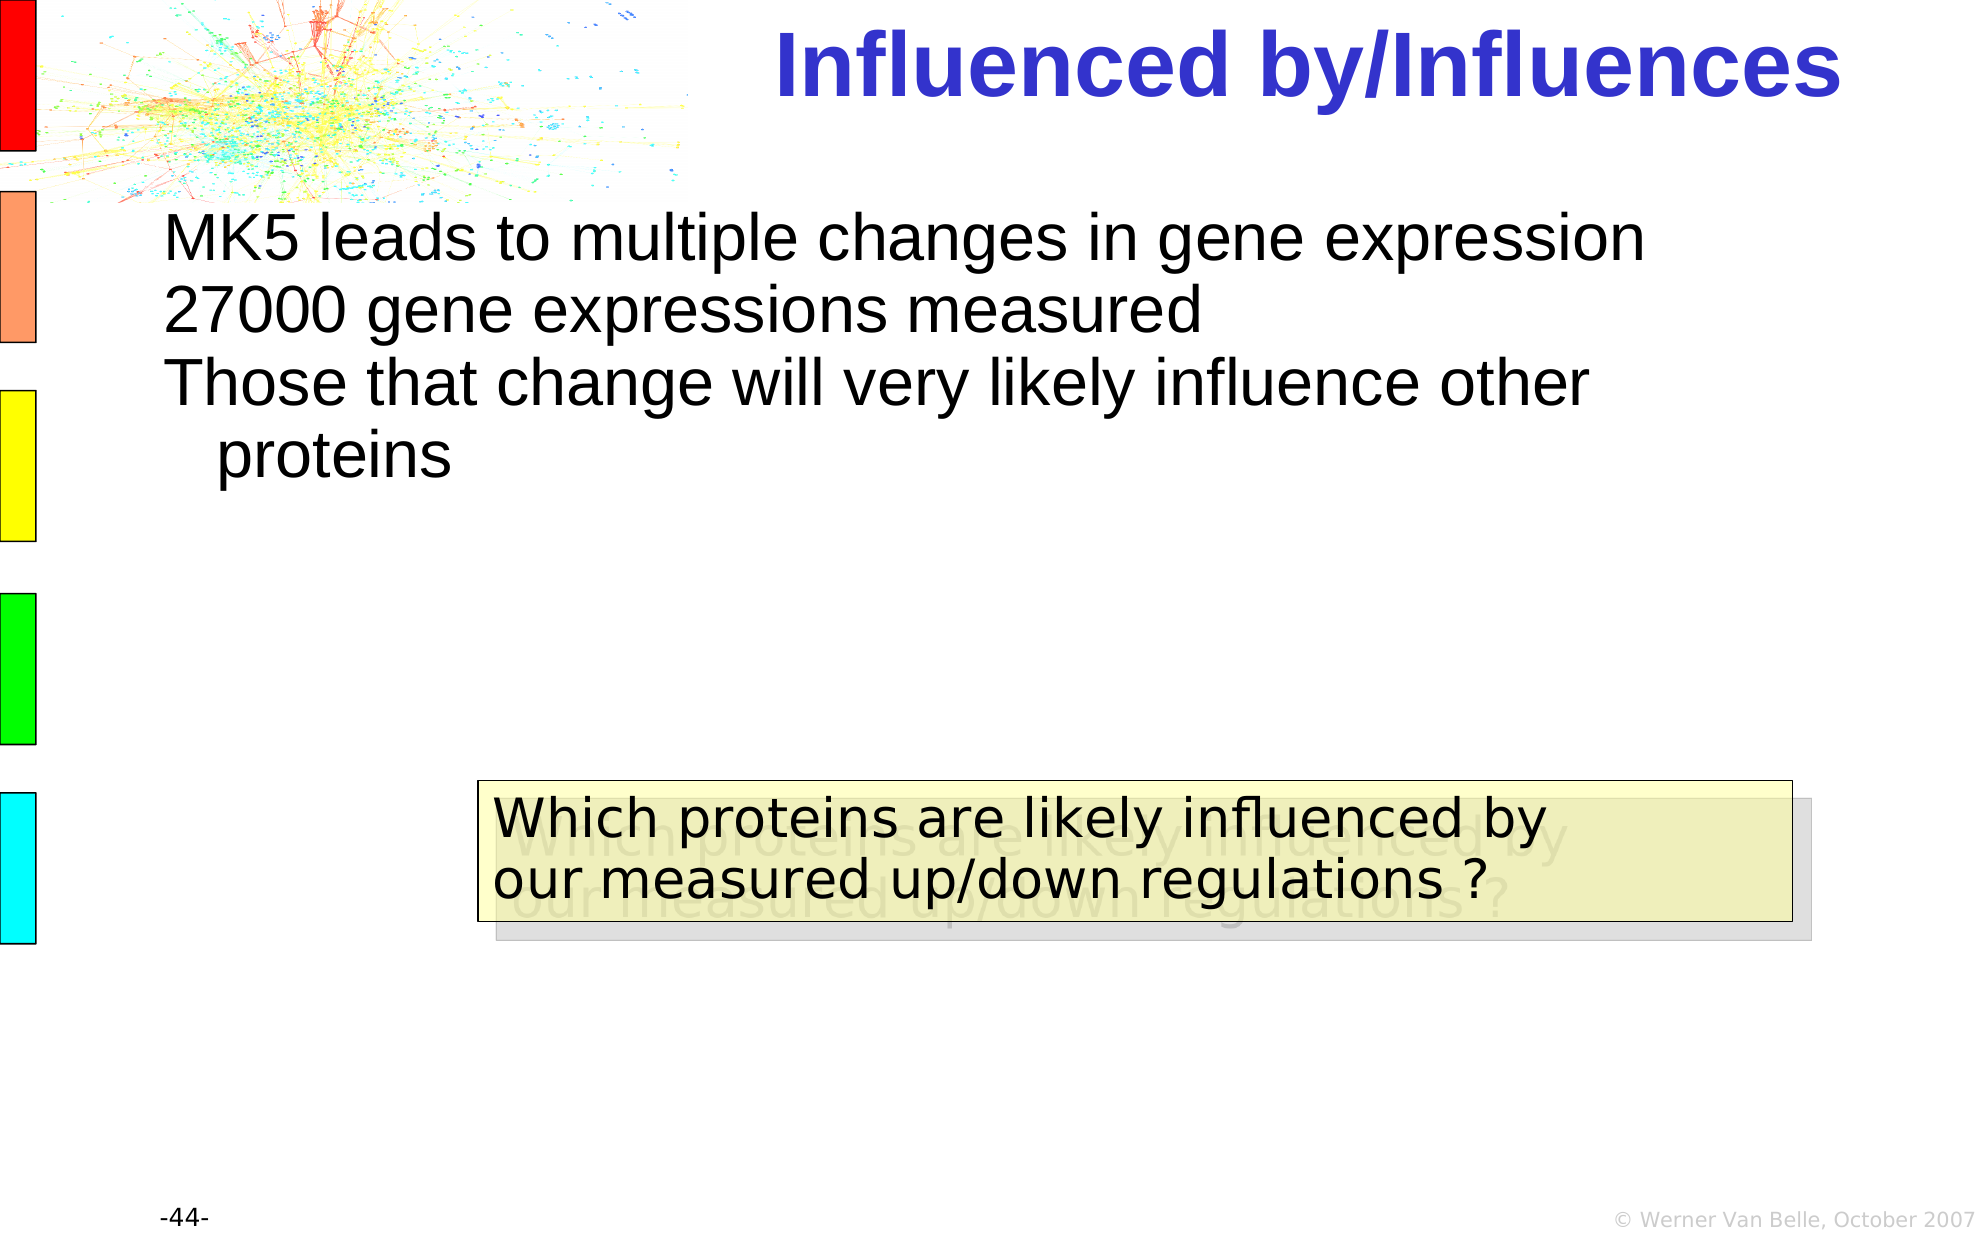

# Influenced by/Influences
MK5 leads to multiple changes in gene expression
27000 gene expressions measured
Those that change will very likely influence other proteins
Which proteins are likely influenced by
our measured up/down regulations ?